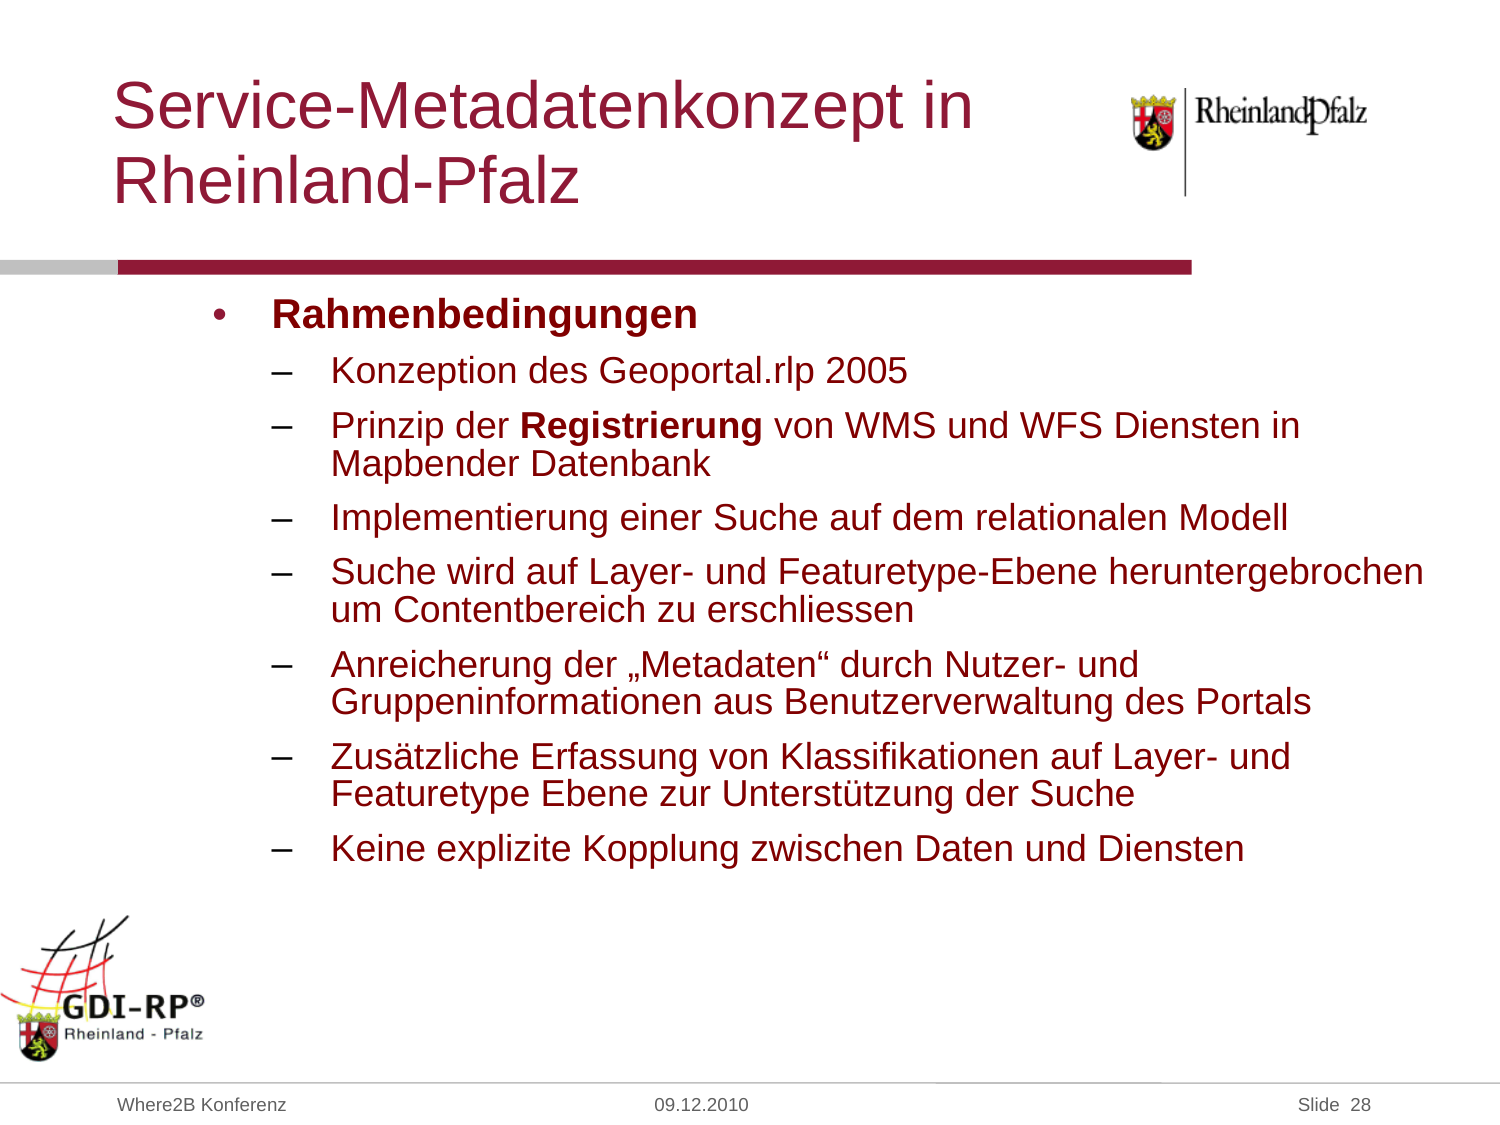

# Service-Metadatenkonzept in Rheinland-Pfalz
Rahmenbedingungen
Konzeption des Geoportal.rlp 2005
Prinzip der Registrierung von WMS und WFS Diensten in Mapbender Datenbank
Implementierung einer Suche auf dem relationalen Modell
Suche wird auf Layer- und Featuretype-Ebene heruntergebrochen um Contentbereich zu erschliessen
Anreicherung der „Metadaten“ durch Nutzer- und Gruppeninformationen aus Benutzerverwaltung des Portals
Zusätzliche Erfassung von Klassifikationen auf Layer- und Featuretype Ebene zur Unterstützung der Suche
Keine explizite Kopplung zwischen Daten und Diensten